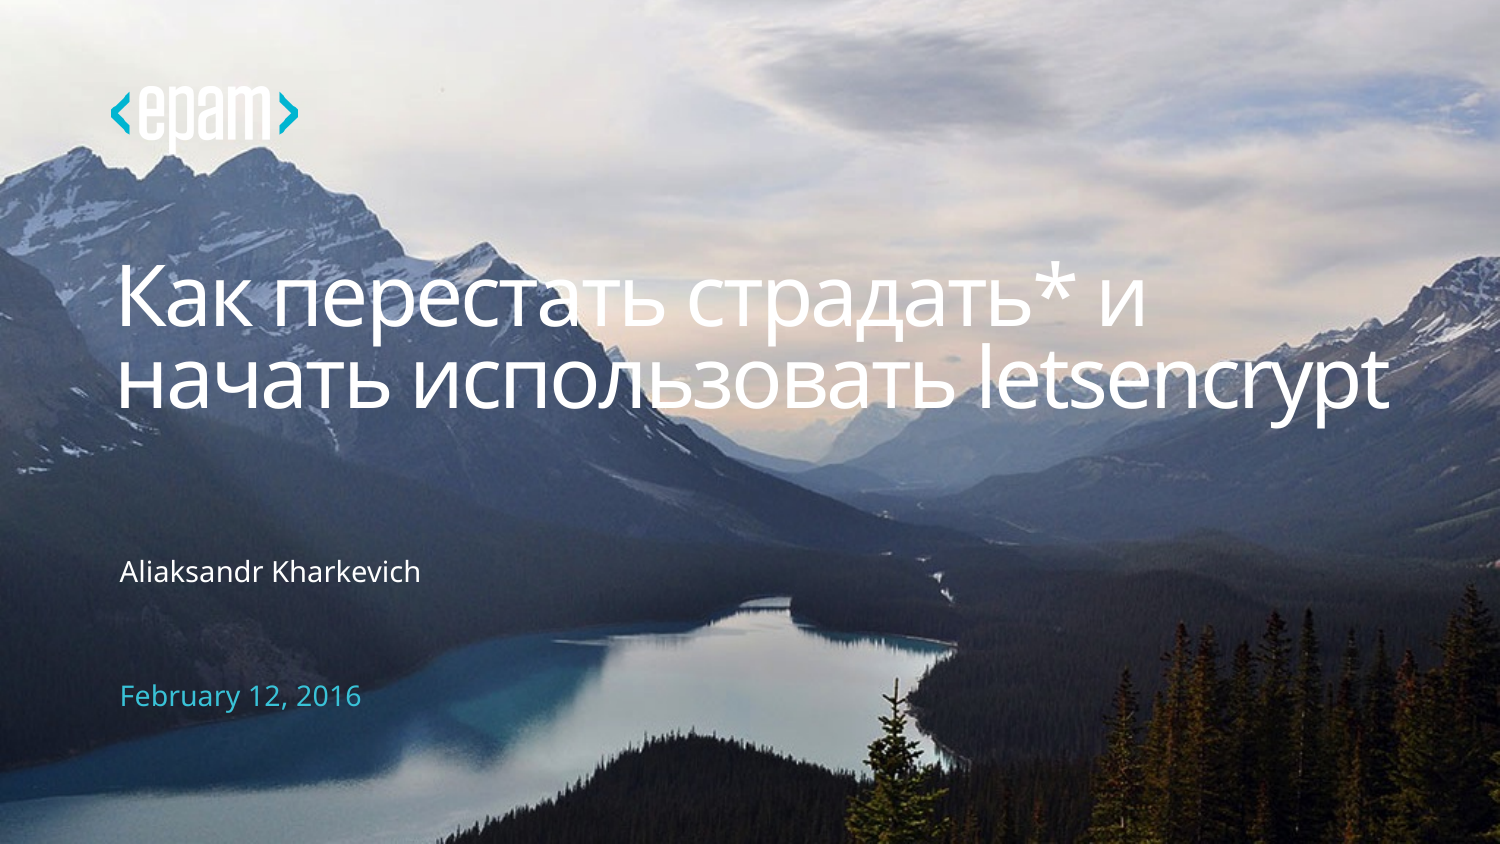

# Как перестать страдать* и начать использовать letsencrypt
Aliaksandr Kharkevich
February 12, 2016